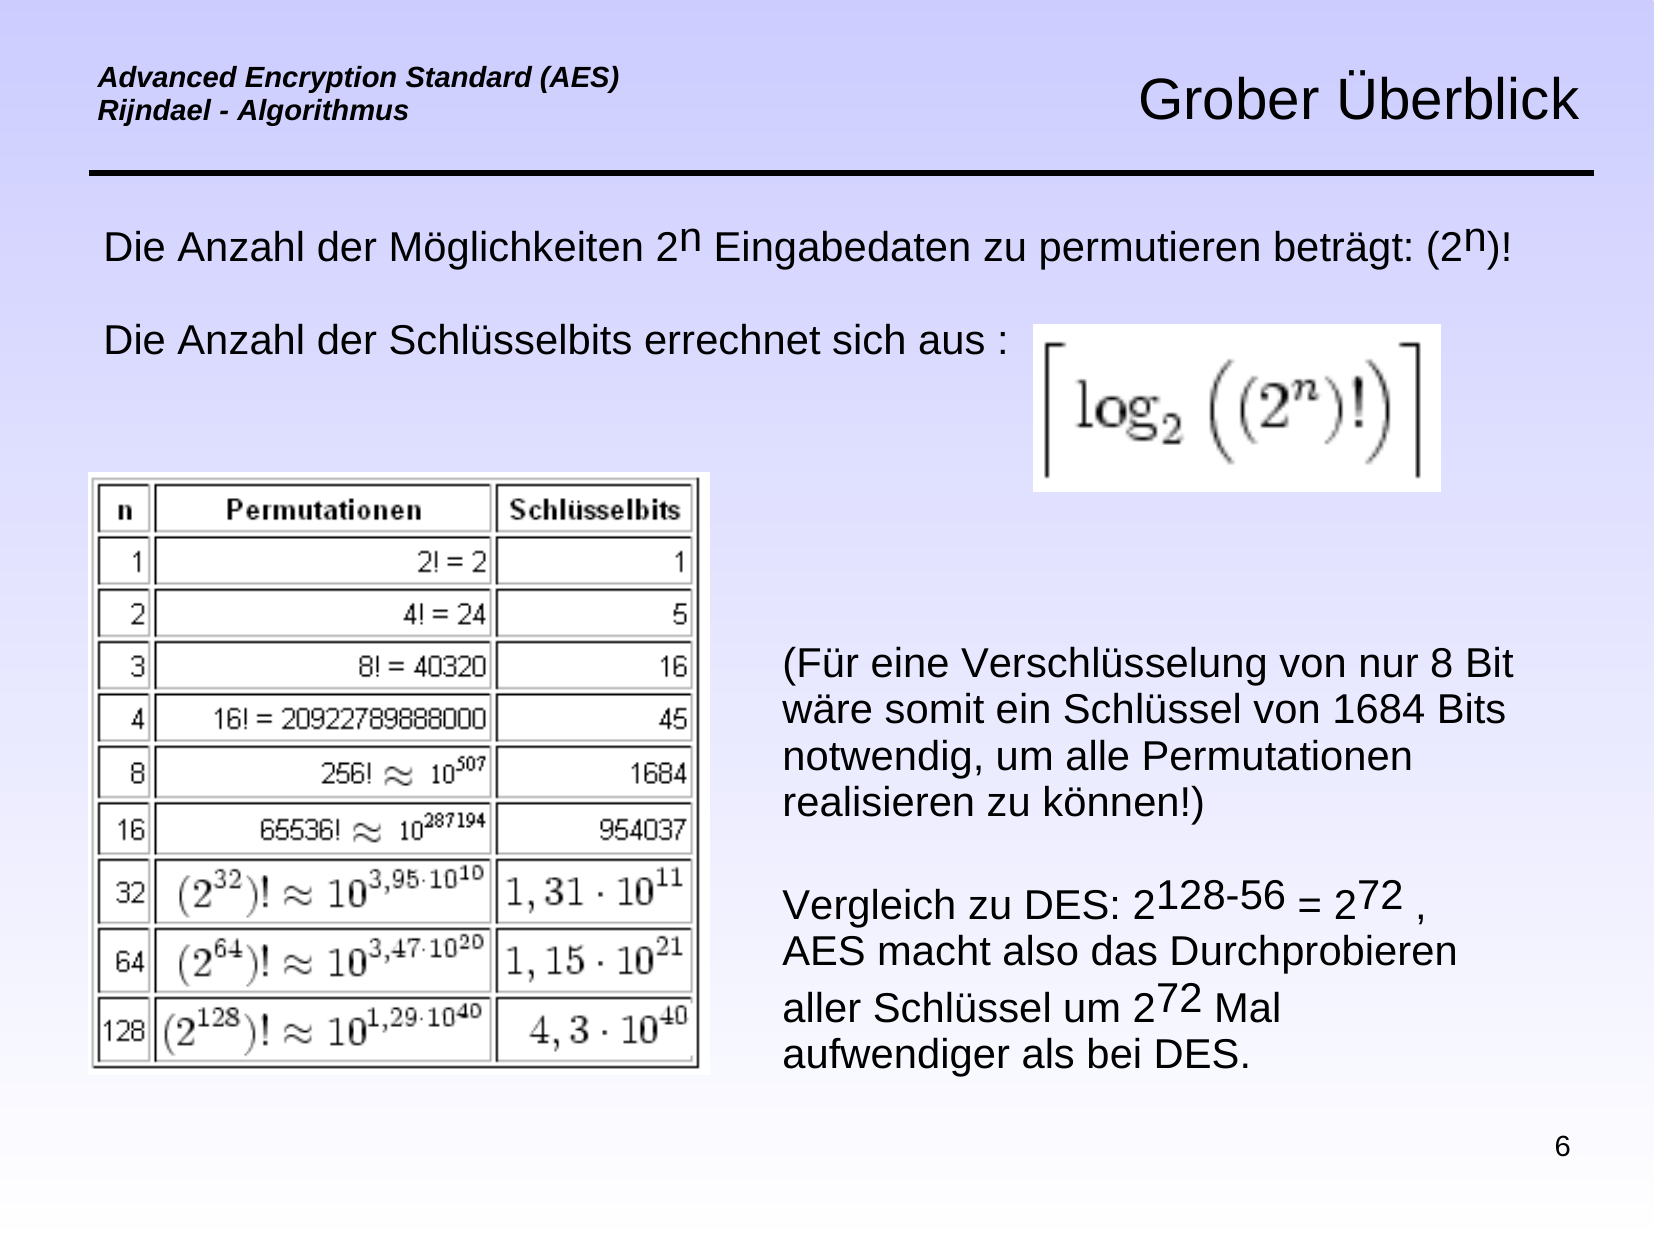

Advanced Encryption Standard (AES)
Rijndael - Algorithmus
Grober Überblick
Die Anzahl der Möglichkeiten 2n Eingabedaten zu permutieren beträgt: (2n)!
Die Anzahl der Schlüsselbits errechnet sich aus :
(Für eine Verschlüsselung von nur 8 Bit wäre somit ein Schlüssel von 1684 Bits notwendig, um alle Permutationen realisieren zu können!)
Vergleich zu DES: 2128-56 = 272 , AES macht also das Durchprobieren aller Schlüssel um 272 Mal aufwendiger als bei DES.
6